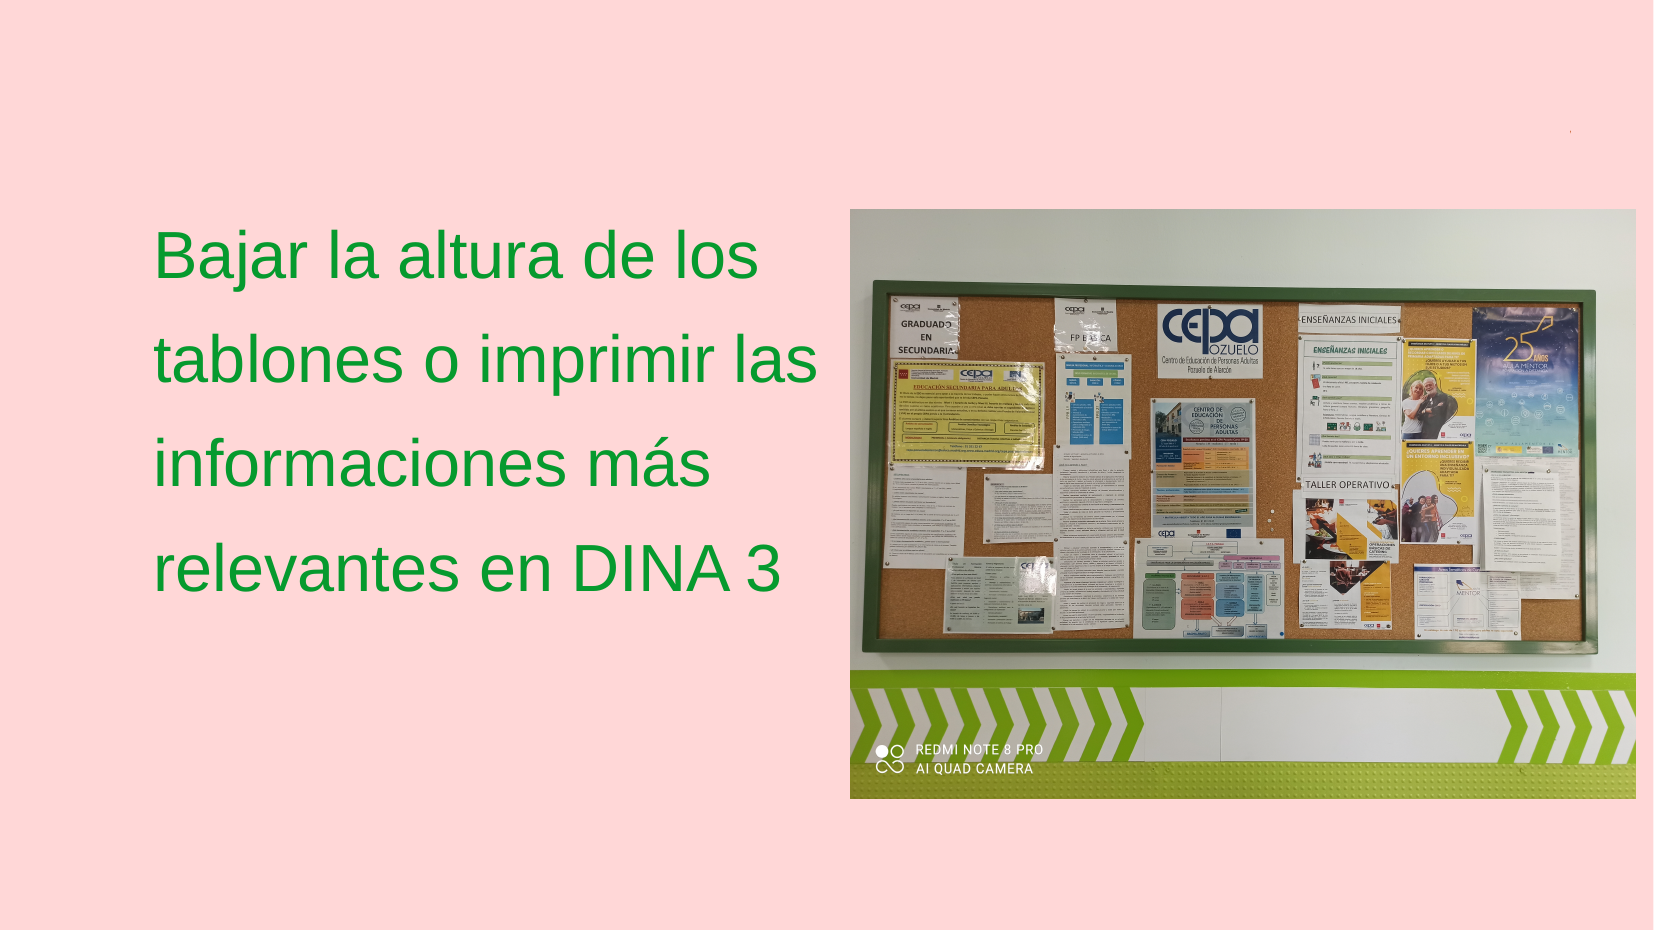

# Solución
Bajar la altura de los
tablones o imprimir las
informaciones más
relevantes en DINA 3